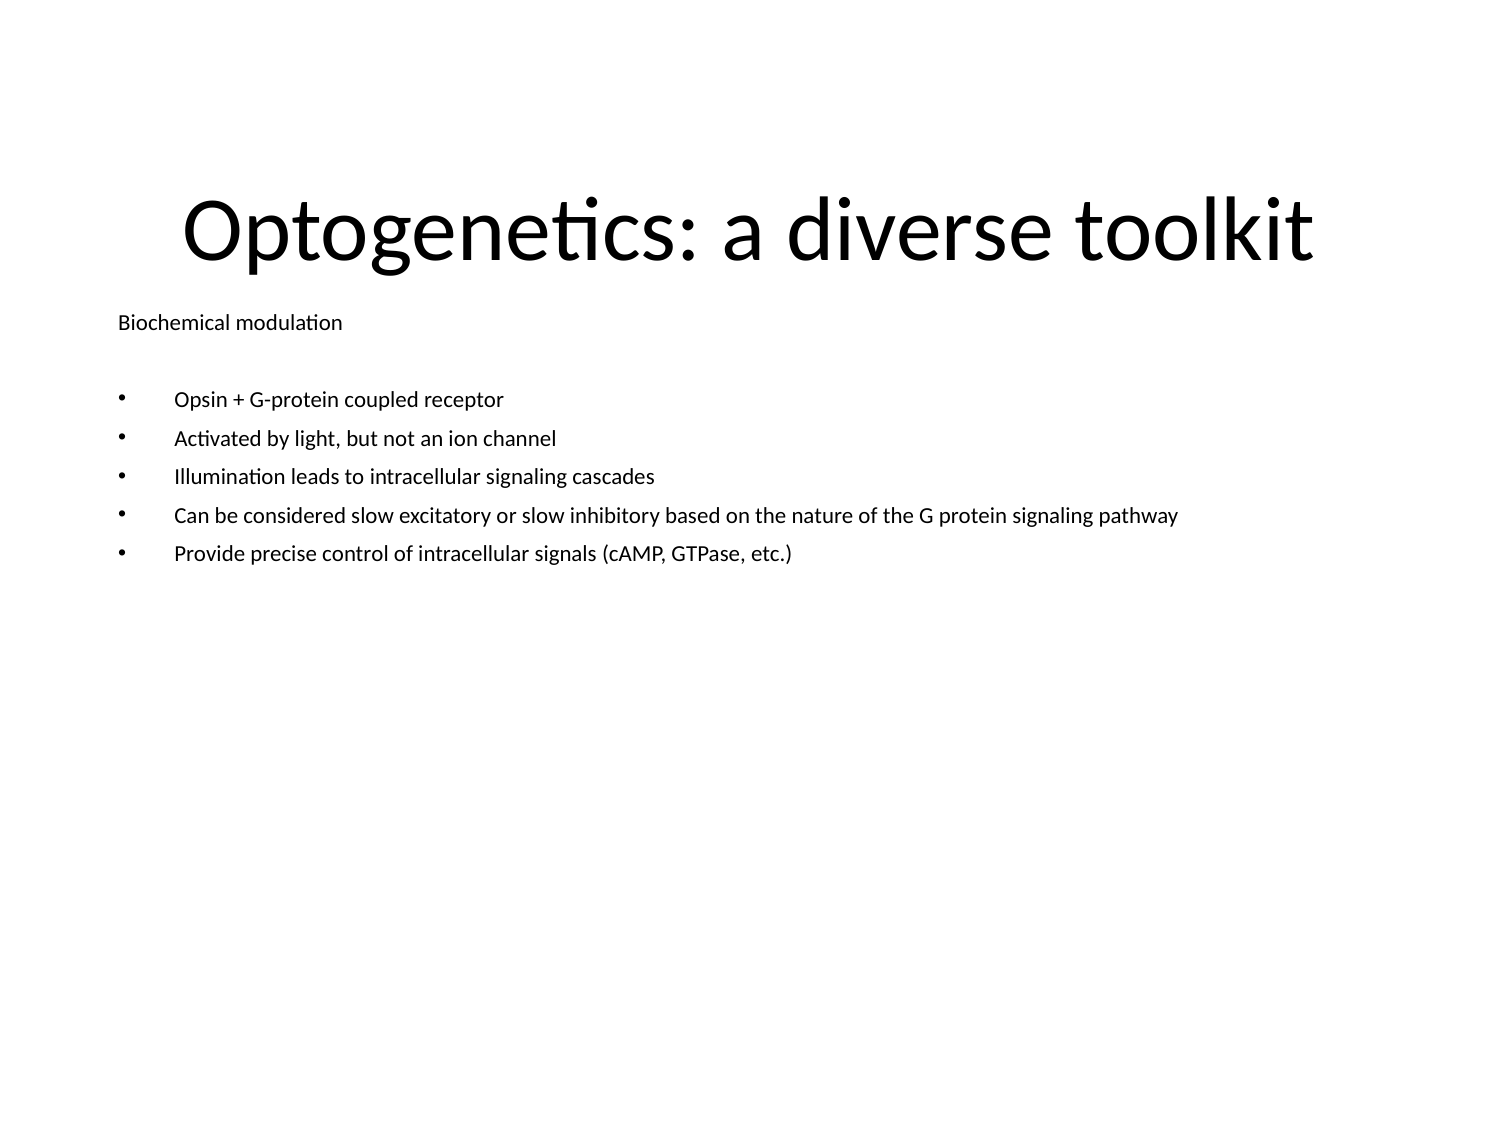

# Optogenetics: a diverse toolkit
Biochemical modulation
Opsin + G-protein coupled receptor
Activated by light, but not an ion channel
Illumination leads to intracellular signaling cascades
Can be considered slow excitatory or slow inhibitory based on the nature of the G protein signaling pathway
Provide precise control of intracellular signals (cAMP, GTPase, etc.)